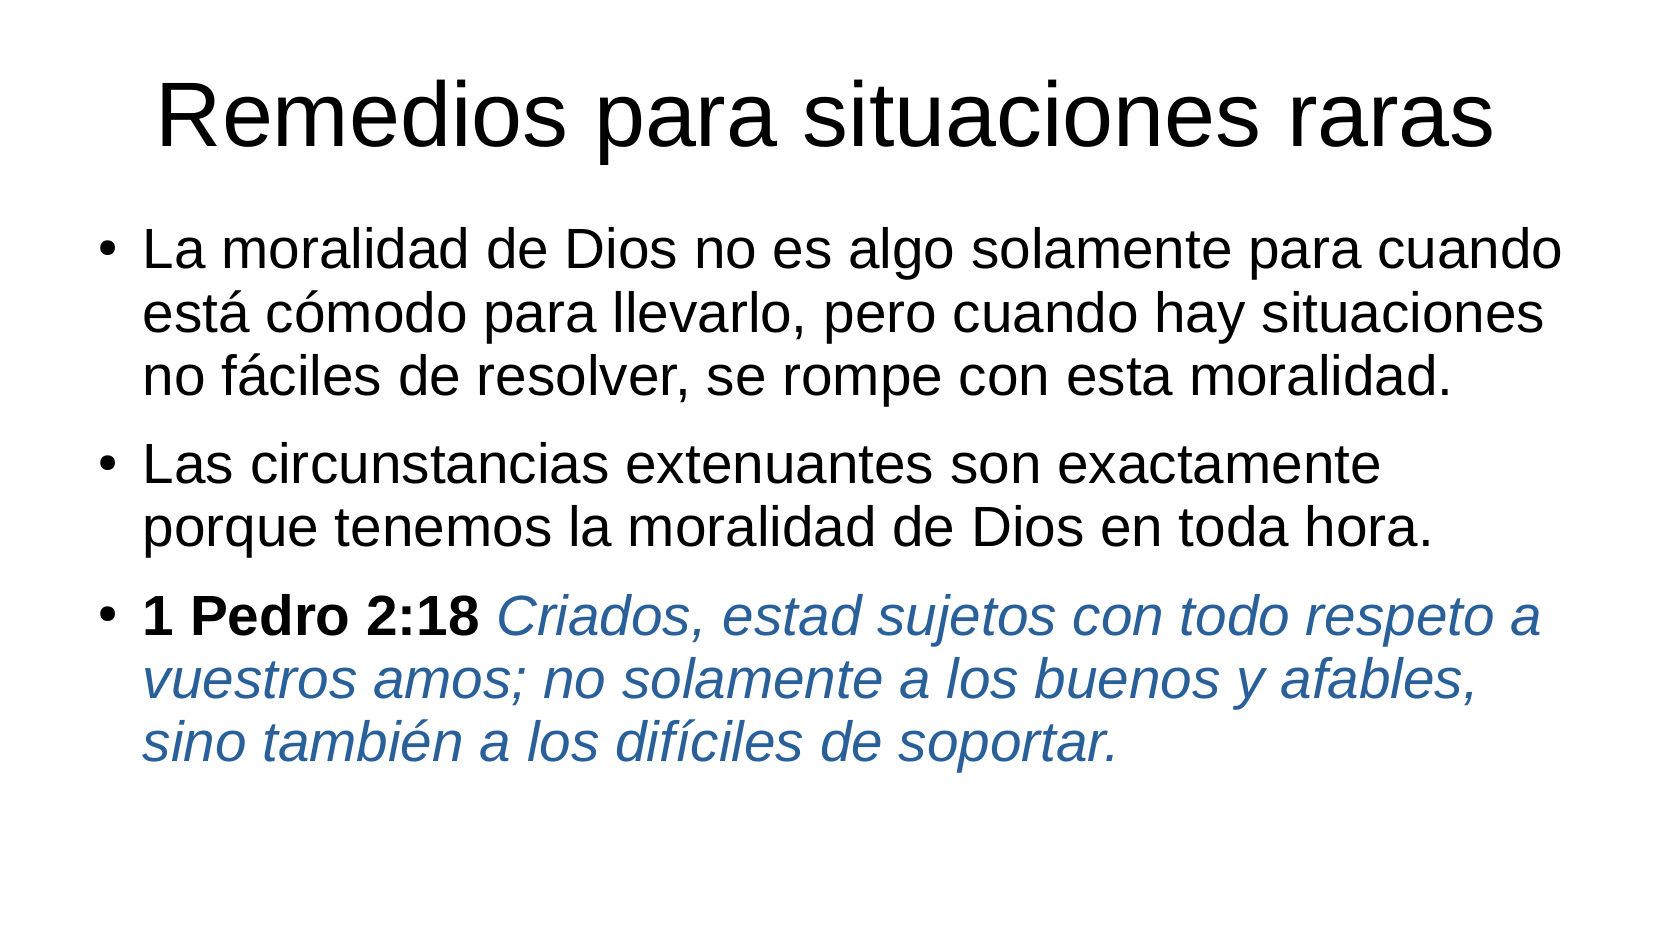

# Remedios para situaciones raras
La moralidad de Dios no es algo solamente para cuando está cómodo para llevarlo, pero cuando hay situaciones no fáciles de resolver, se rompe con esta moralidad.
Las circunstancias extenuantes son exactamente porque tenemos la moralidad de Dios en toda hora.
1 Pedro 2:18 Criados, estad sujetos con todo respeto a vuestros amos; no solamente a los buenos y afables, sino también a los difíciles de soportar.